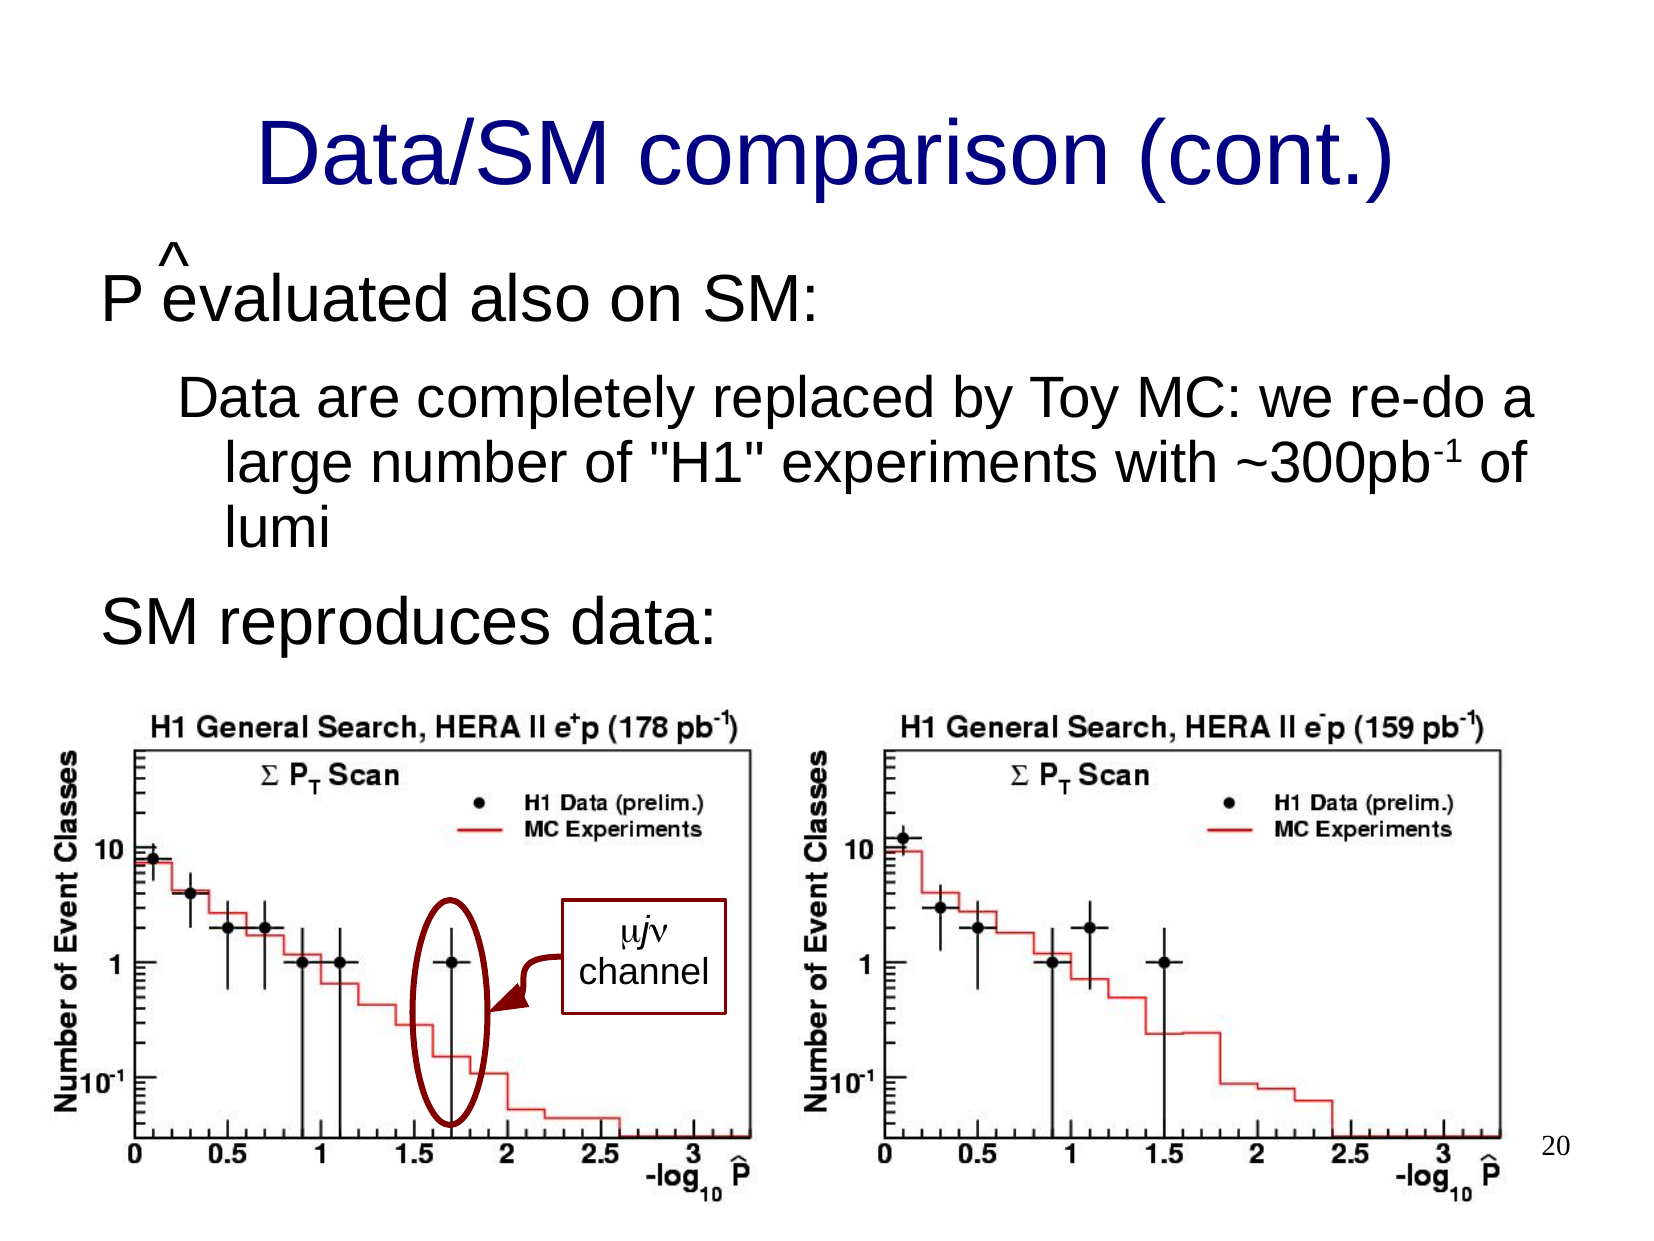

# Data/SM comparison (cont.)
^
P evaluated also on SM:
Data are completely replaced by Toy MC: we re-do a large number of "H1" experiments with ~300pb-1 of lumi
SM reproduces data:
mjn
channel
09/04/2008
A. Parenti
20